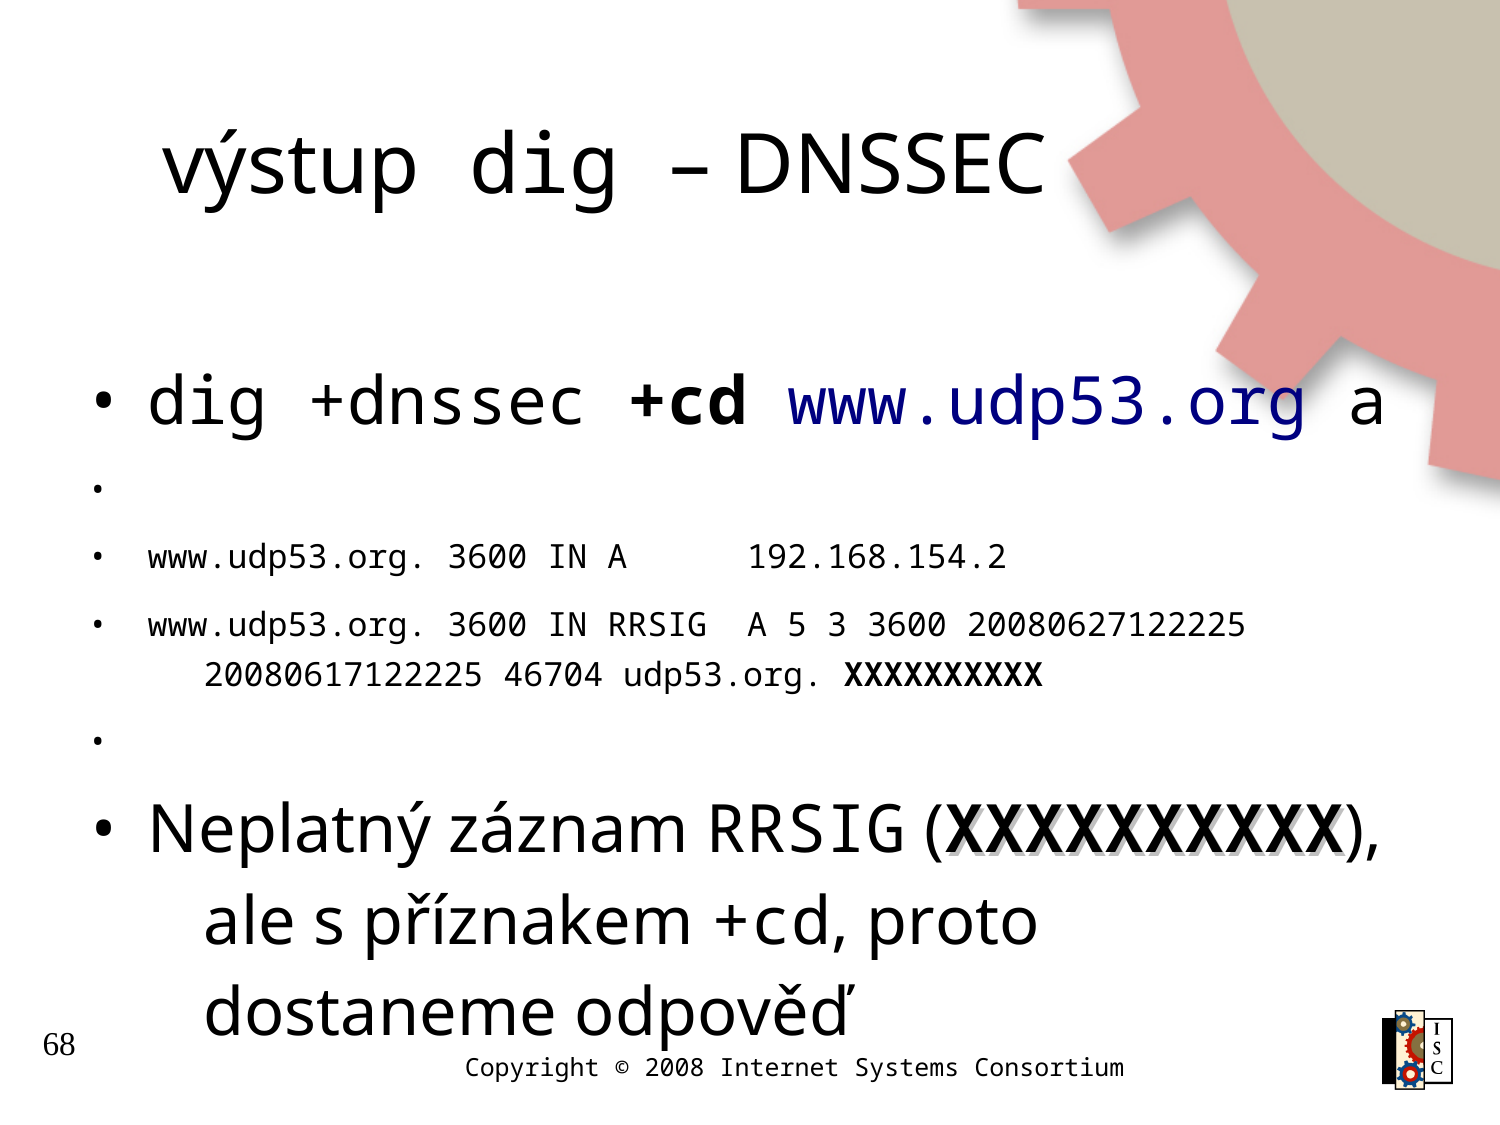

# výstup dig – DNSSEC
dig +dnssec +cd www.udp53.org a
www.udp53.org. 3600 IN A	192.168.154.2
www.udp53.org. 3600 IN RRSIG	A 5 3 3600 20080627122225 20080617122225 46704 udp53.org. XXXXXXXXXX
Neplatný záznam RRSIG (XXXXXXXXXX), ale s příznakem +cd, proto dostaneme odpověď